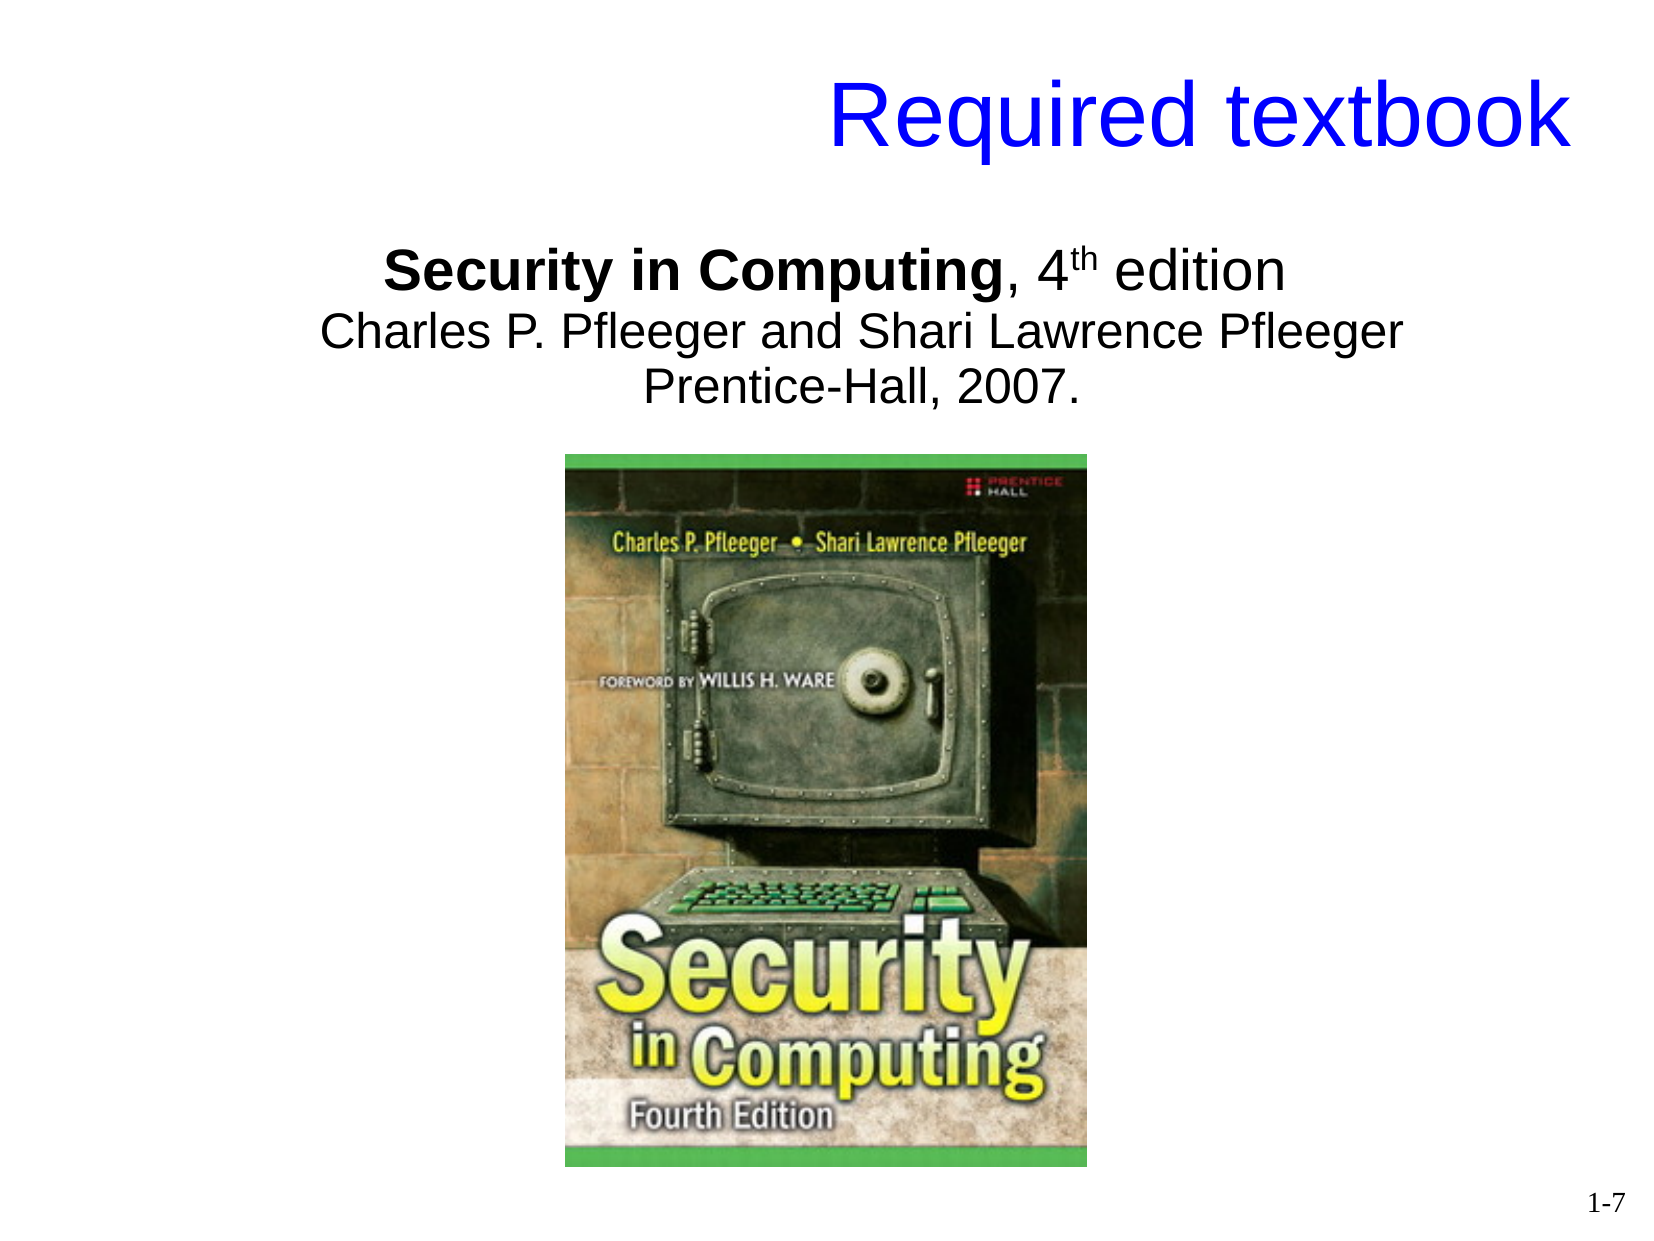

# Required textbook
Security in Computing, 4th edition
Charles P. Pfleeger and Shari Lawrence Pfleeger
Prentice-Hall, 2007.